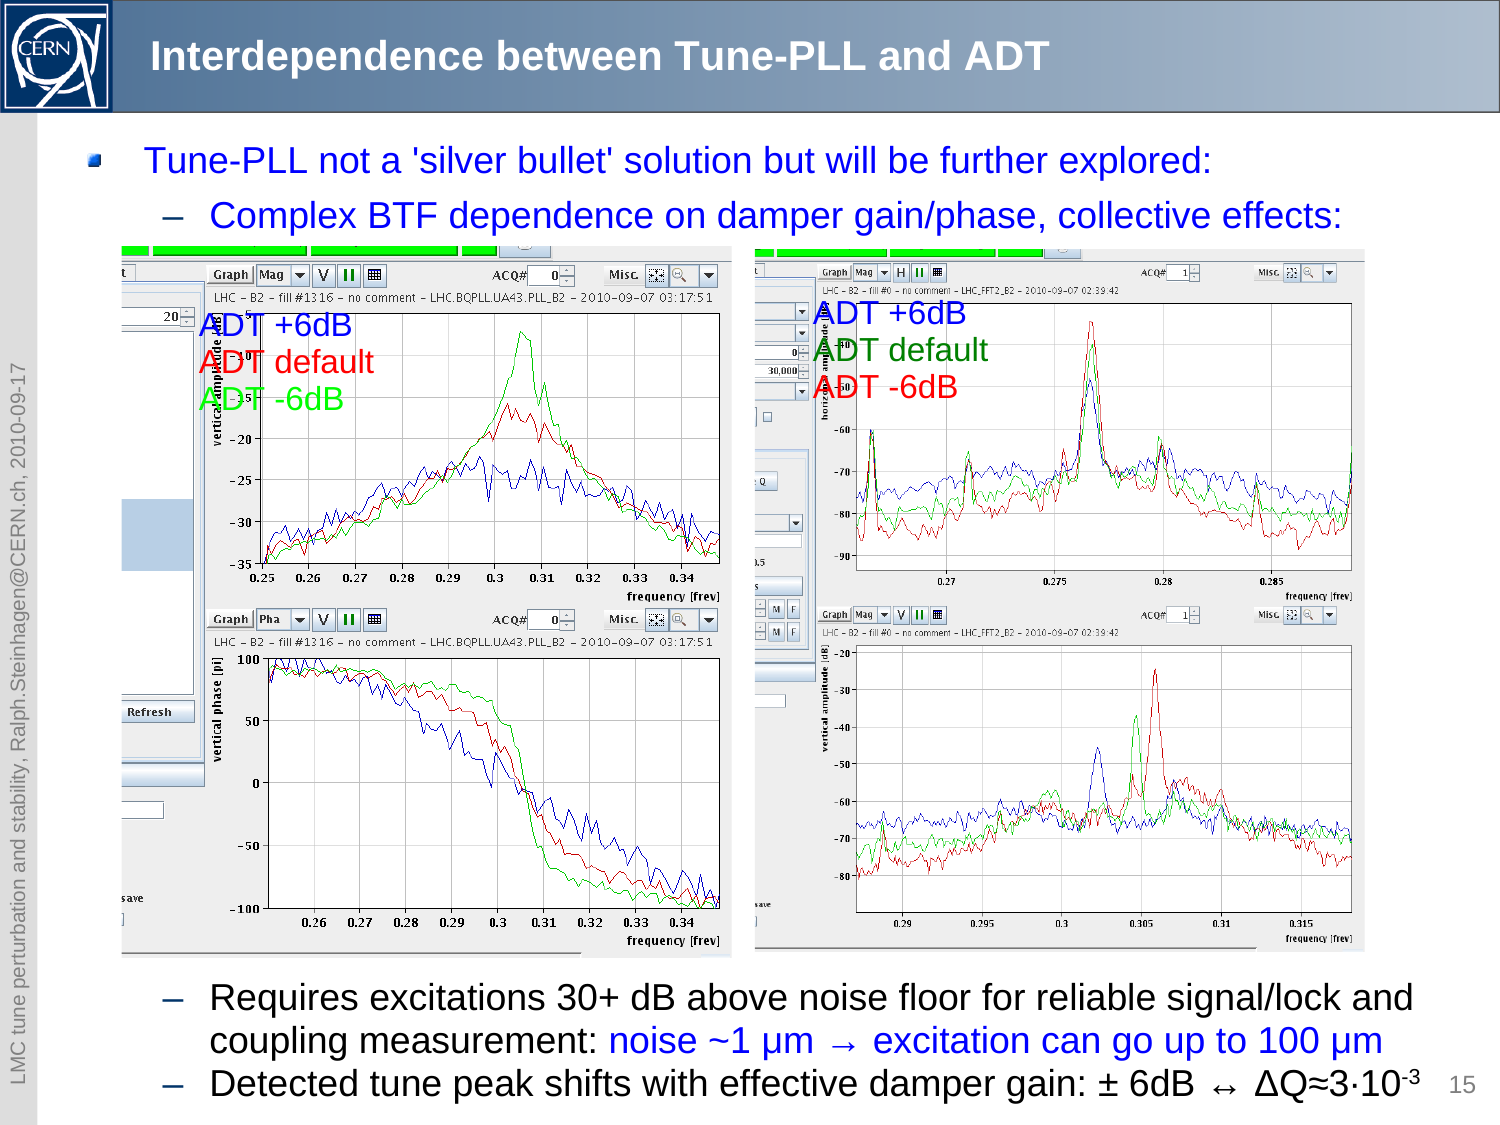

# Interdependence between Tune-PLL and ADT
Tune-PLL not a 'silver bullet' solution but will be further explored:
Complex BTF dependence on damper gain/phase, collective effects:
Requires excitations 30+ dB above noise floor for reliable signal/lock and coupling measurement: noise ~1 μm → excitation can go up to 100 μm
Detected tune peak shifts with effective damper gain: ± 6dB ↔ ΔQ≈3∙10-3
ADT +6dB
ADT default
ADT -6dB
ADT +6dB
ADT default
ADT -6dB